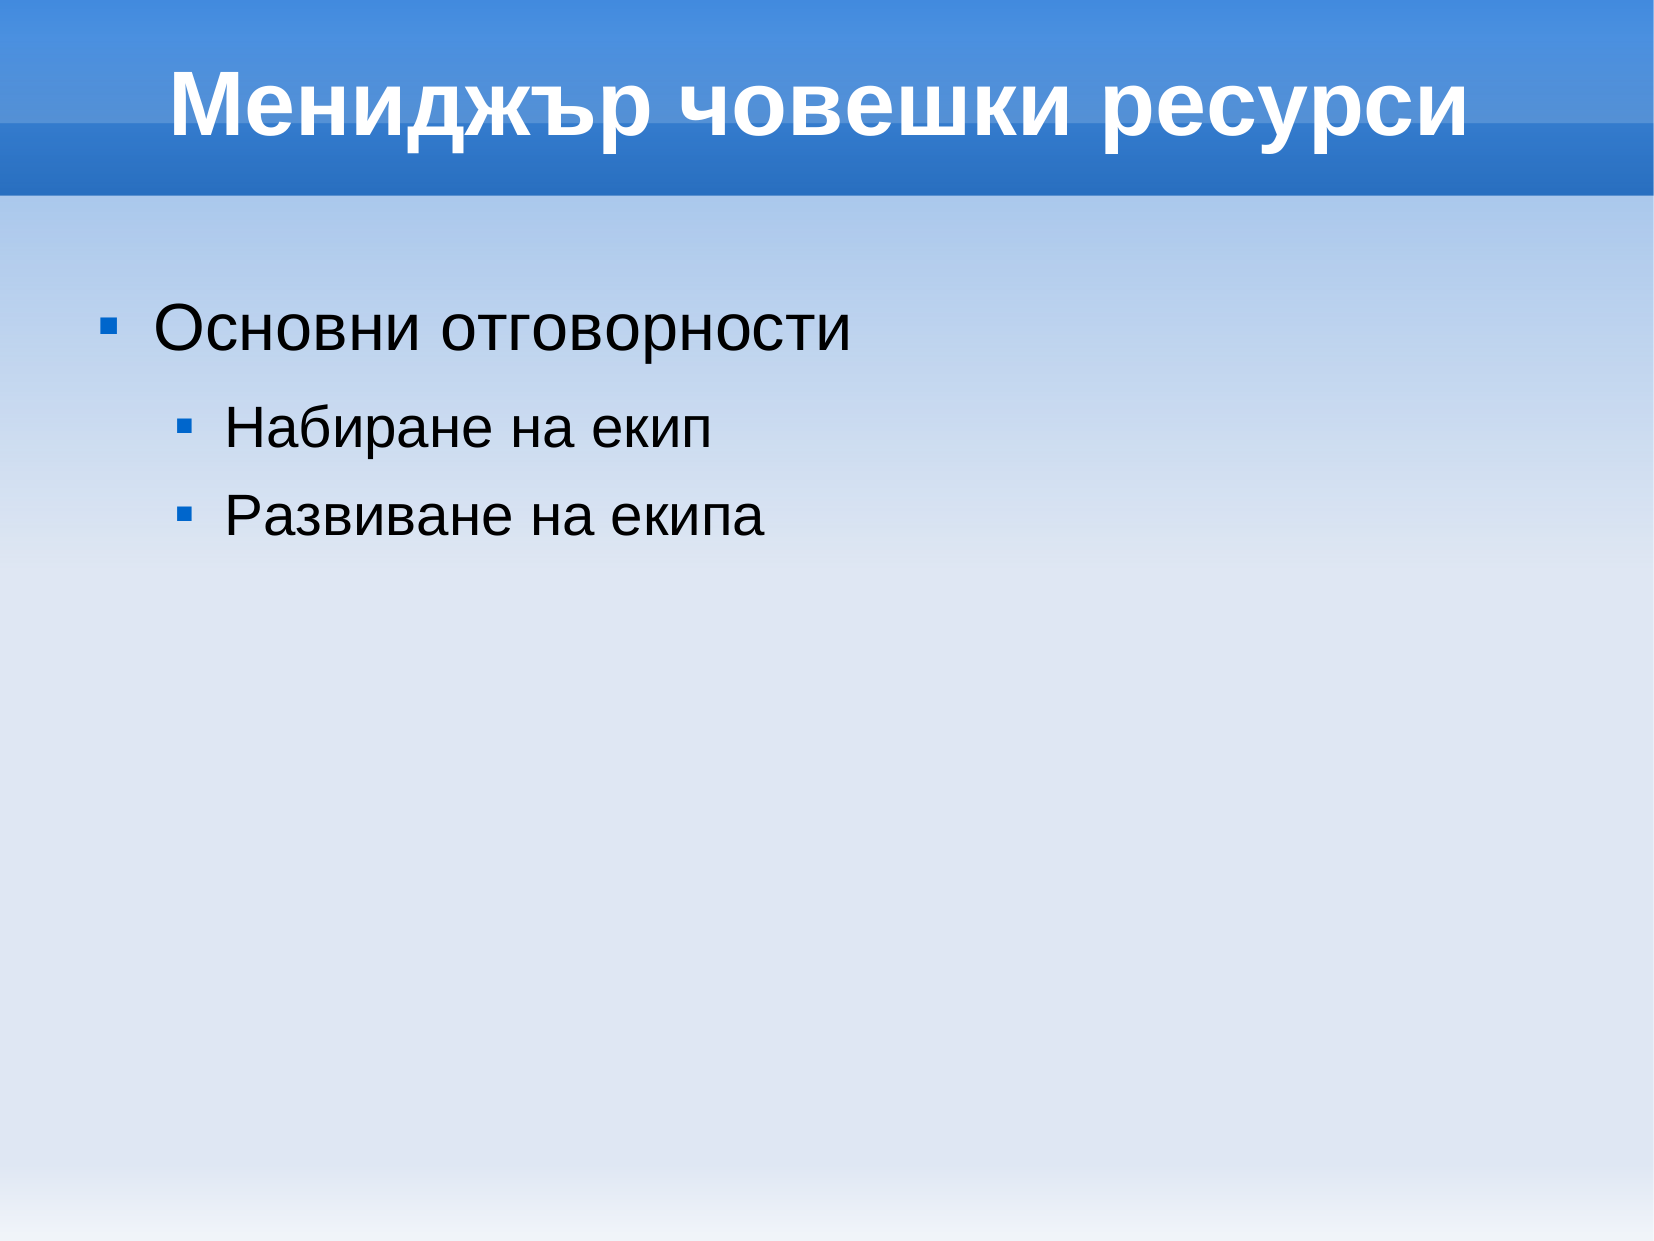

# Мениджър човешки ресурси
Основни отговорности
Набиране на екип
Развиване на екипа